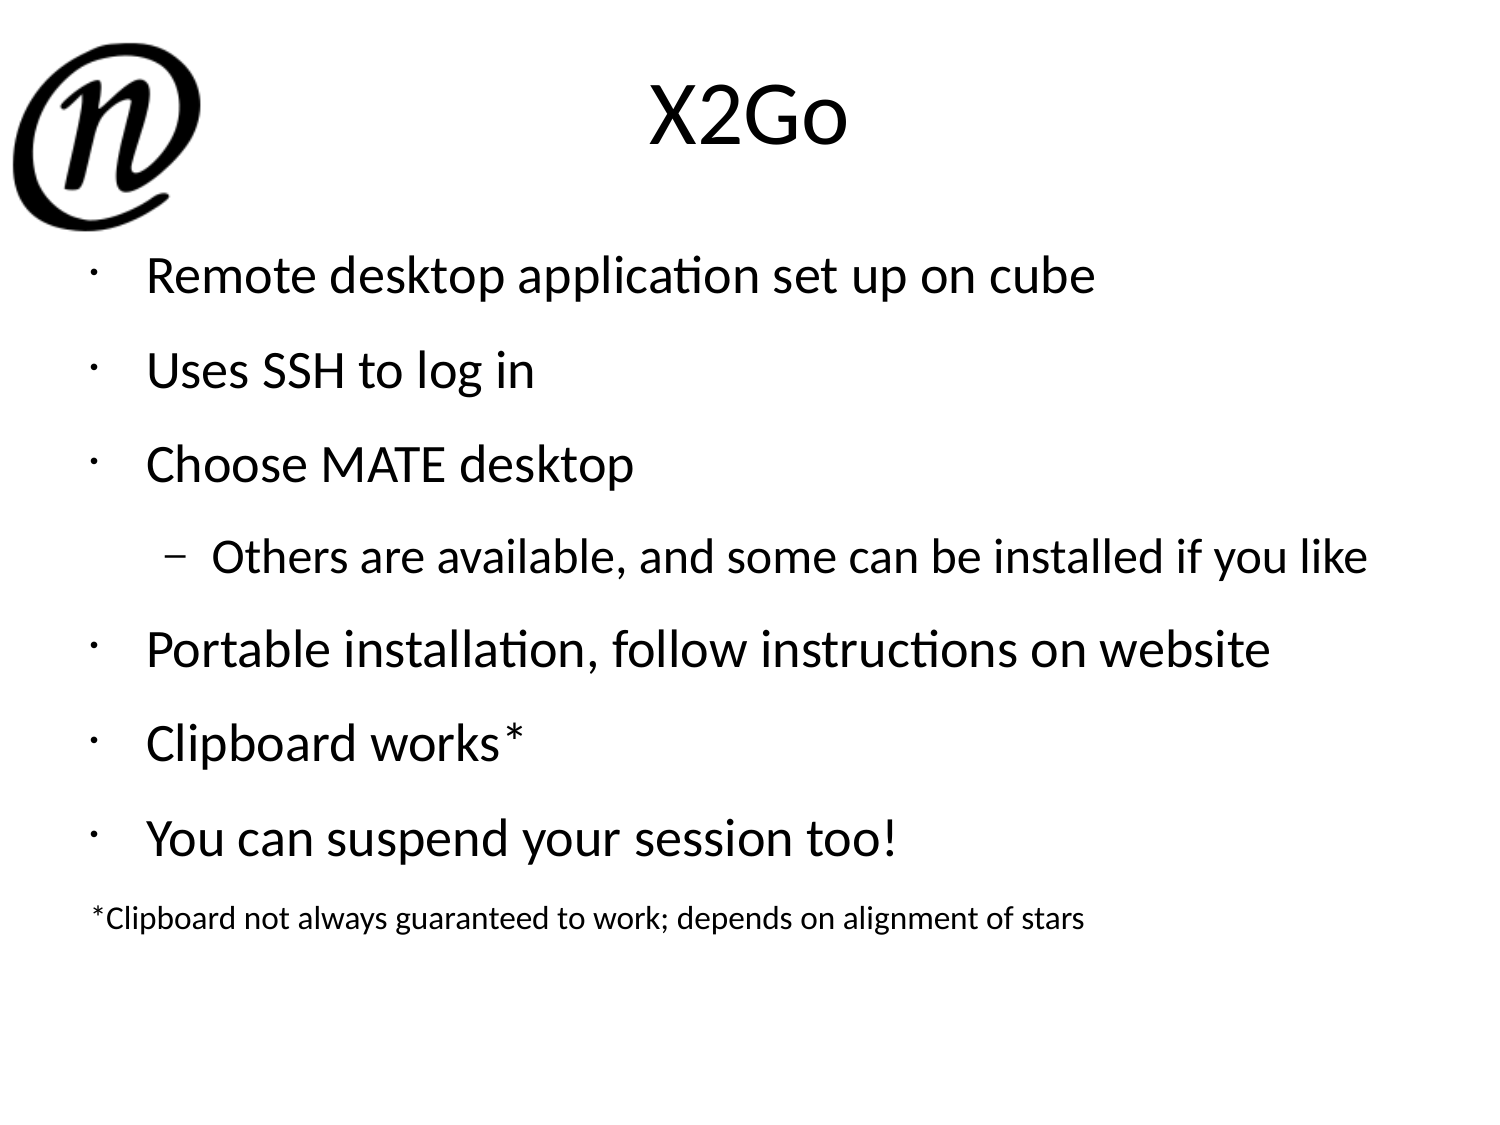

# X2Go
Remote desktop application set up on cube
Uses SSH to log in
Choose MATE desktop
Others are available, and some can be installed if you like
Portable installation, follow instructions on website
Clipboard works*
You can suspend your session too!
*Clipboard not always guaranteed to work; depends on alignment of stars